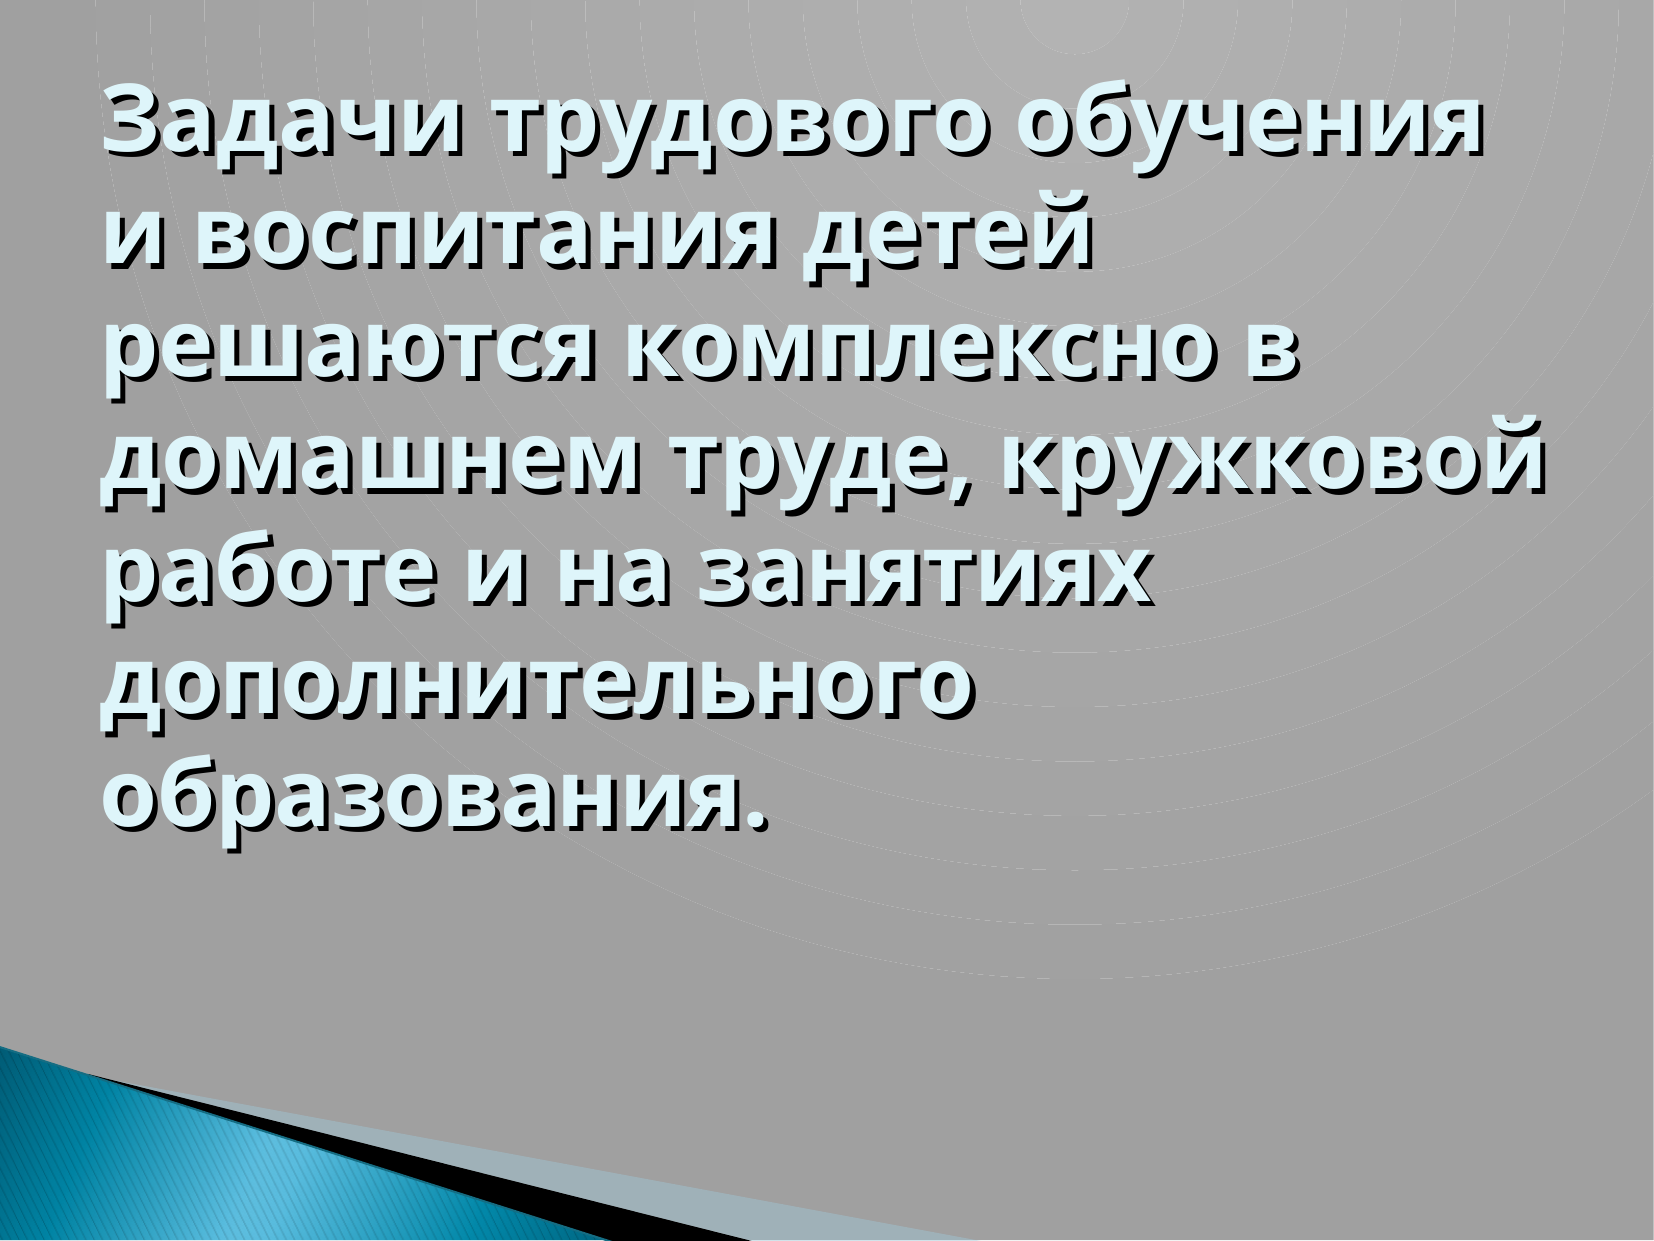

# Задачи трудового обучения и воспитания детей решаются комплексно в домашнем труде, кружковой работе и на занятиях дополнительного образования.